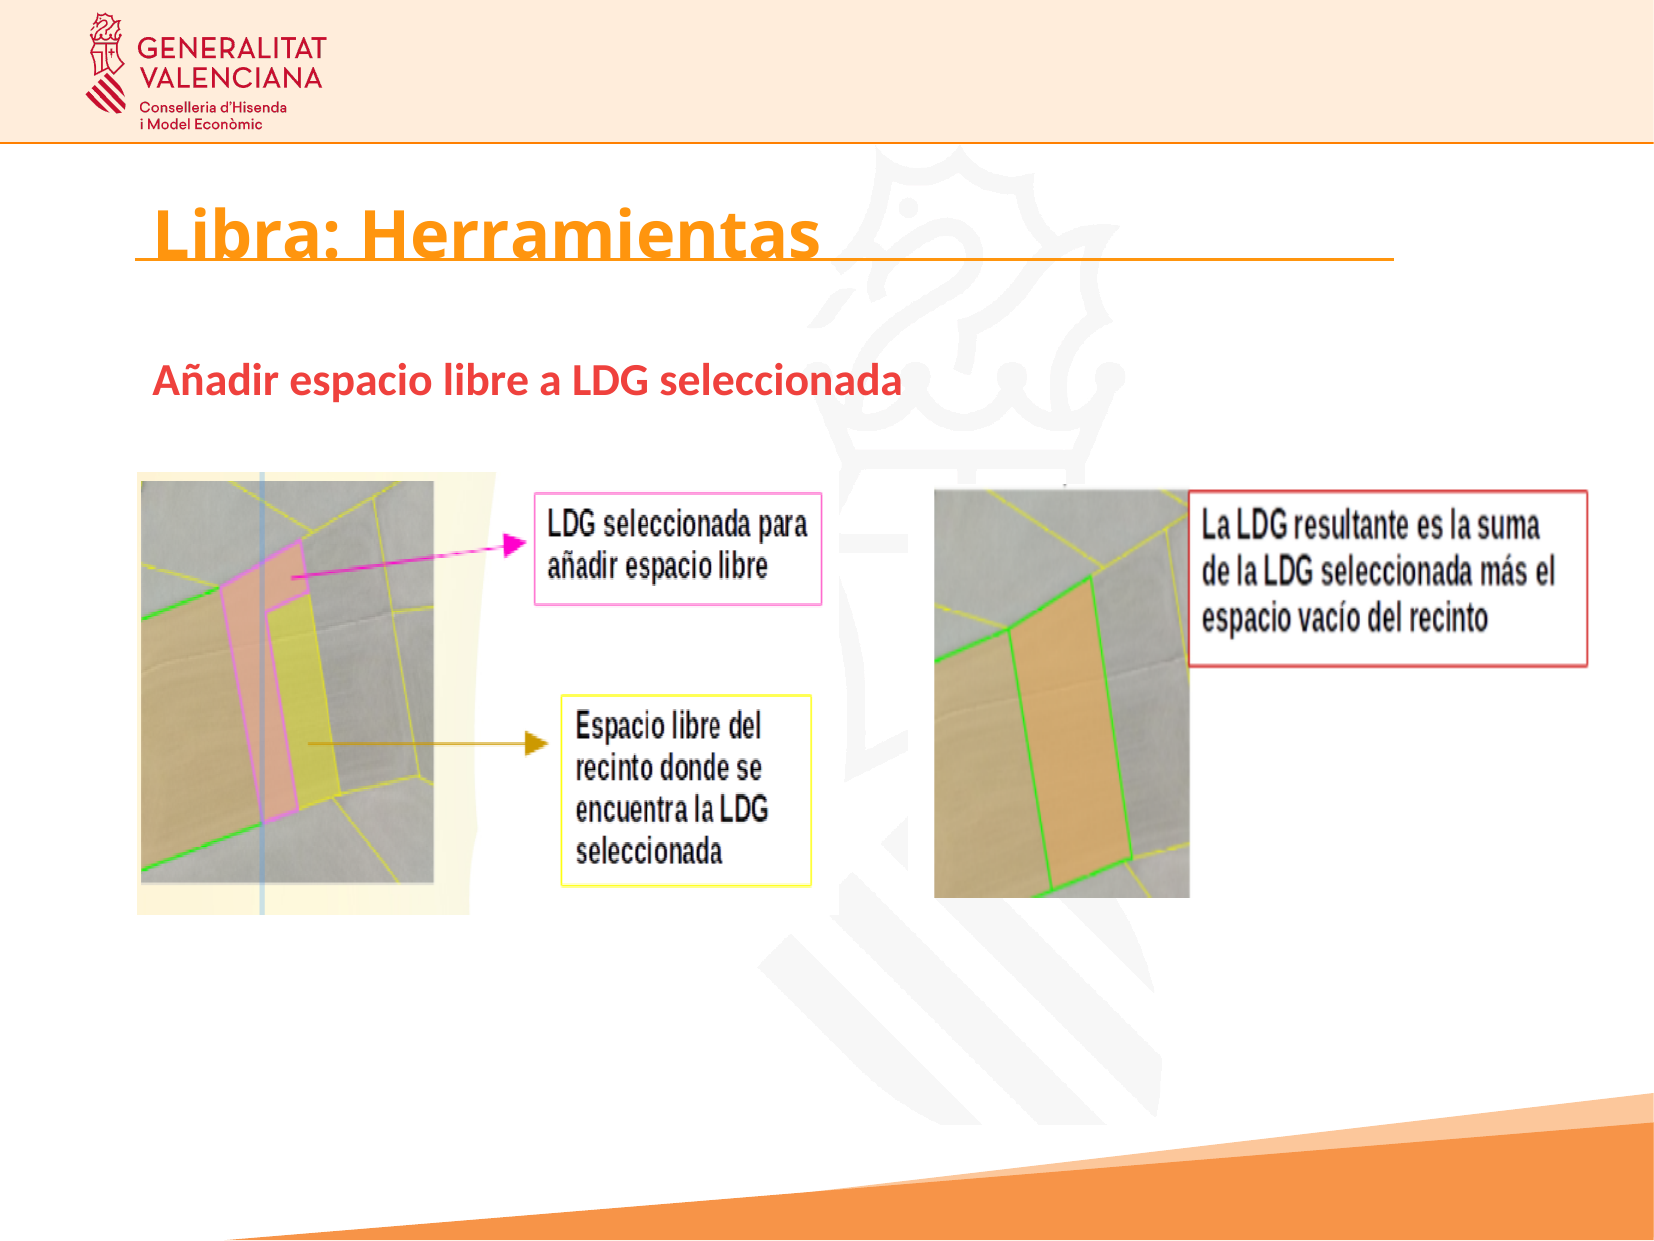

Libra: Herramientas
Añadir espacio libre a LDG seleccionada